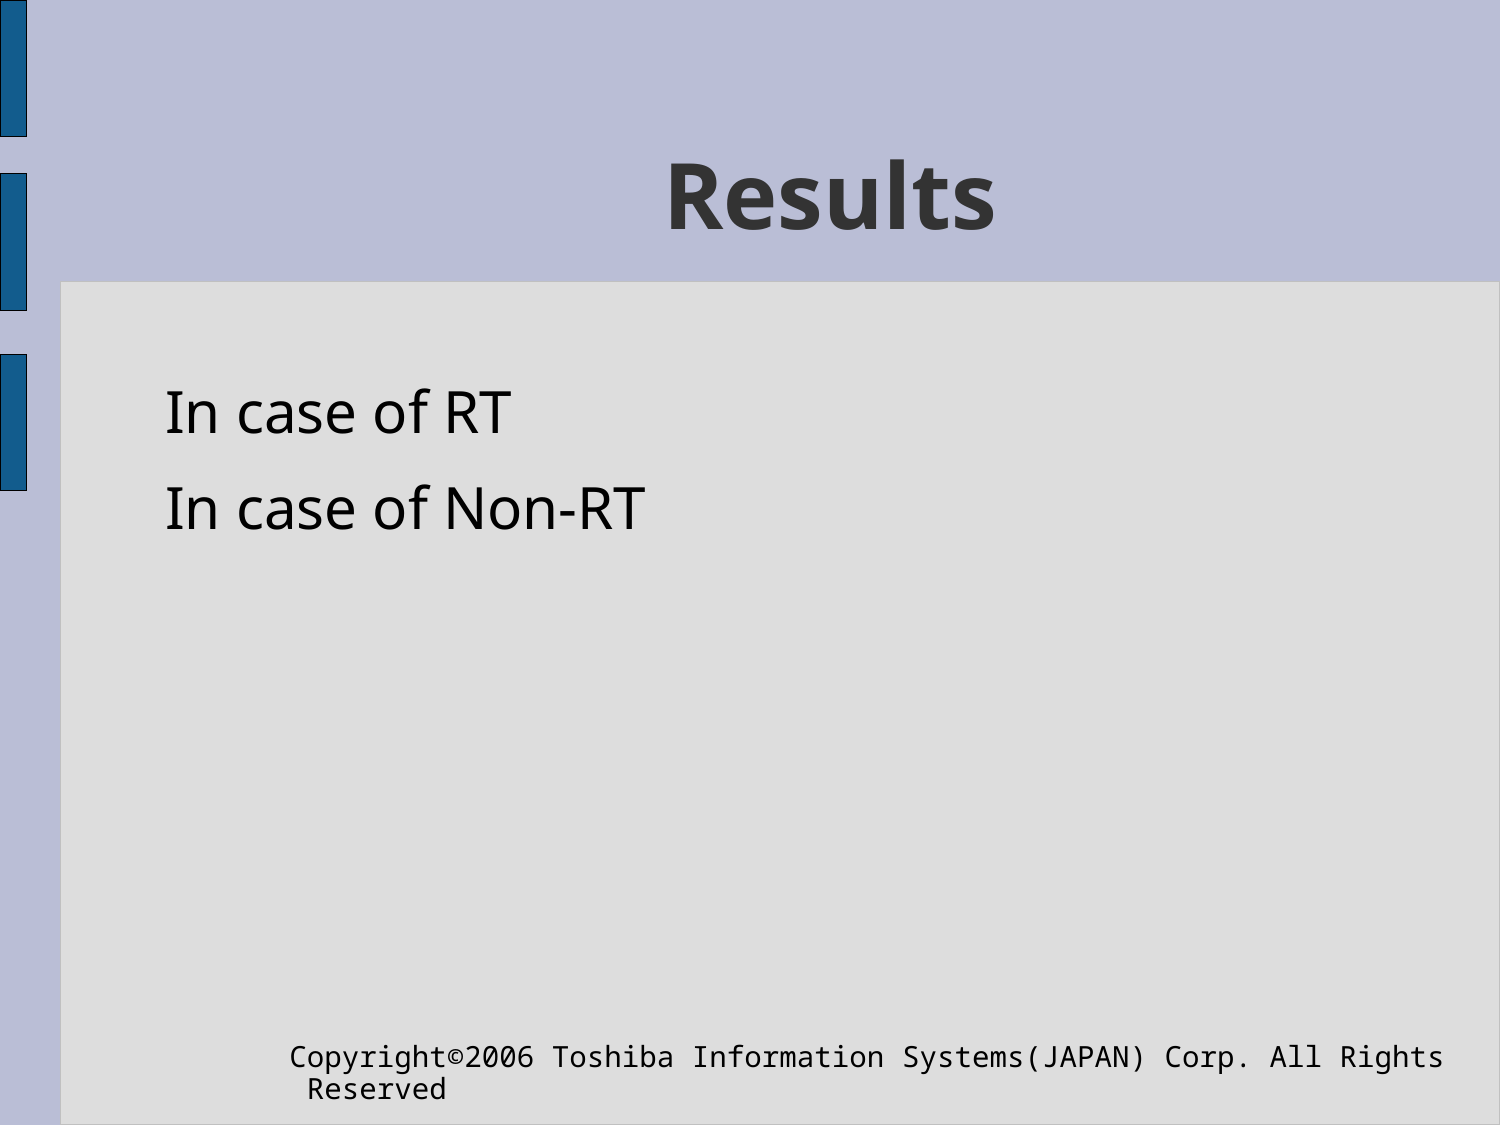

# Results
In case of RT
In case of Non-RT
Copyright©2006 Toshiba Information Systems(JAPAN) Corp. All Rights Reserved